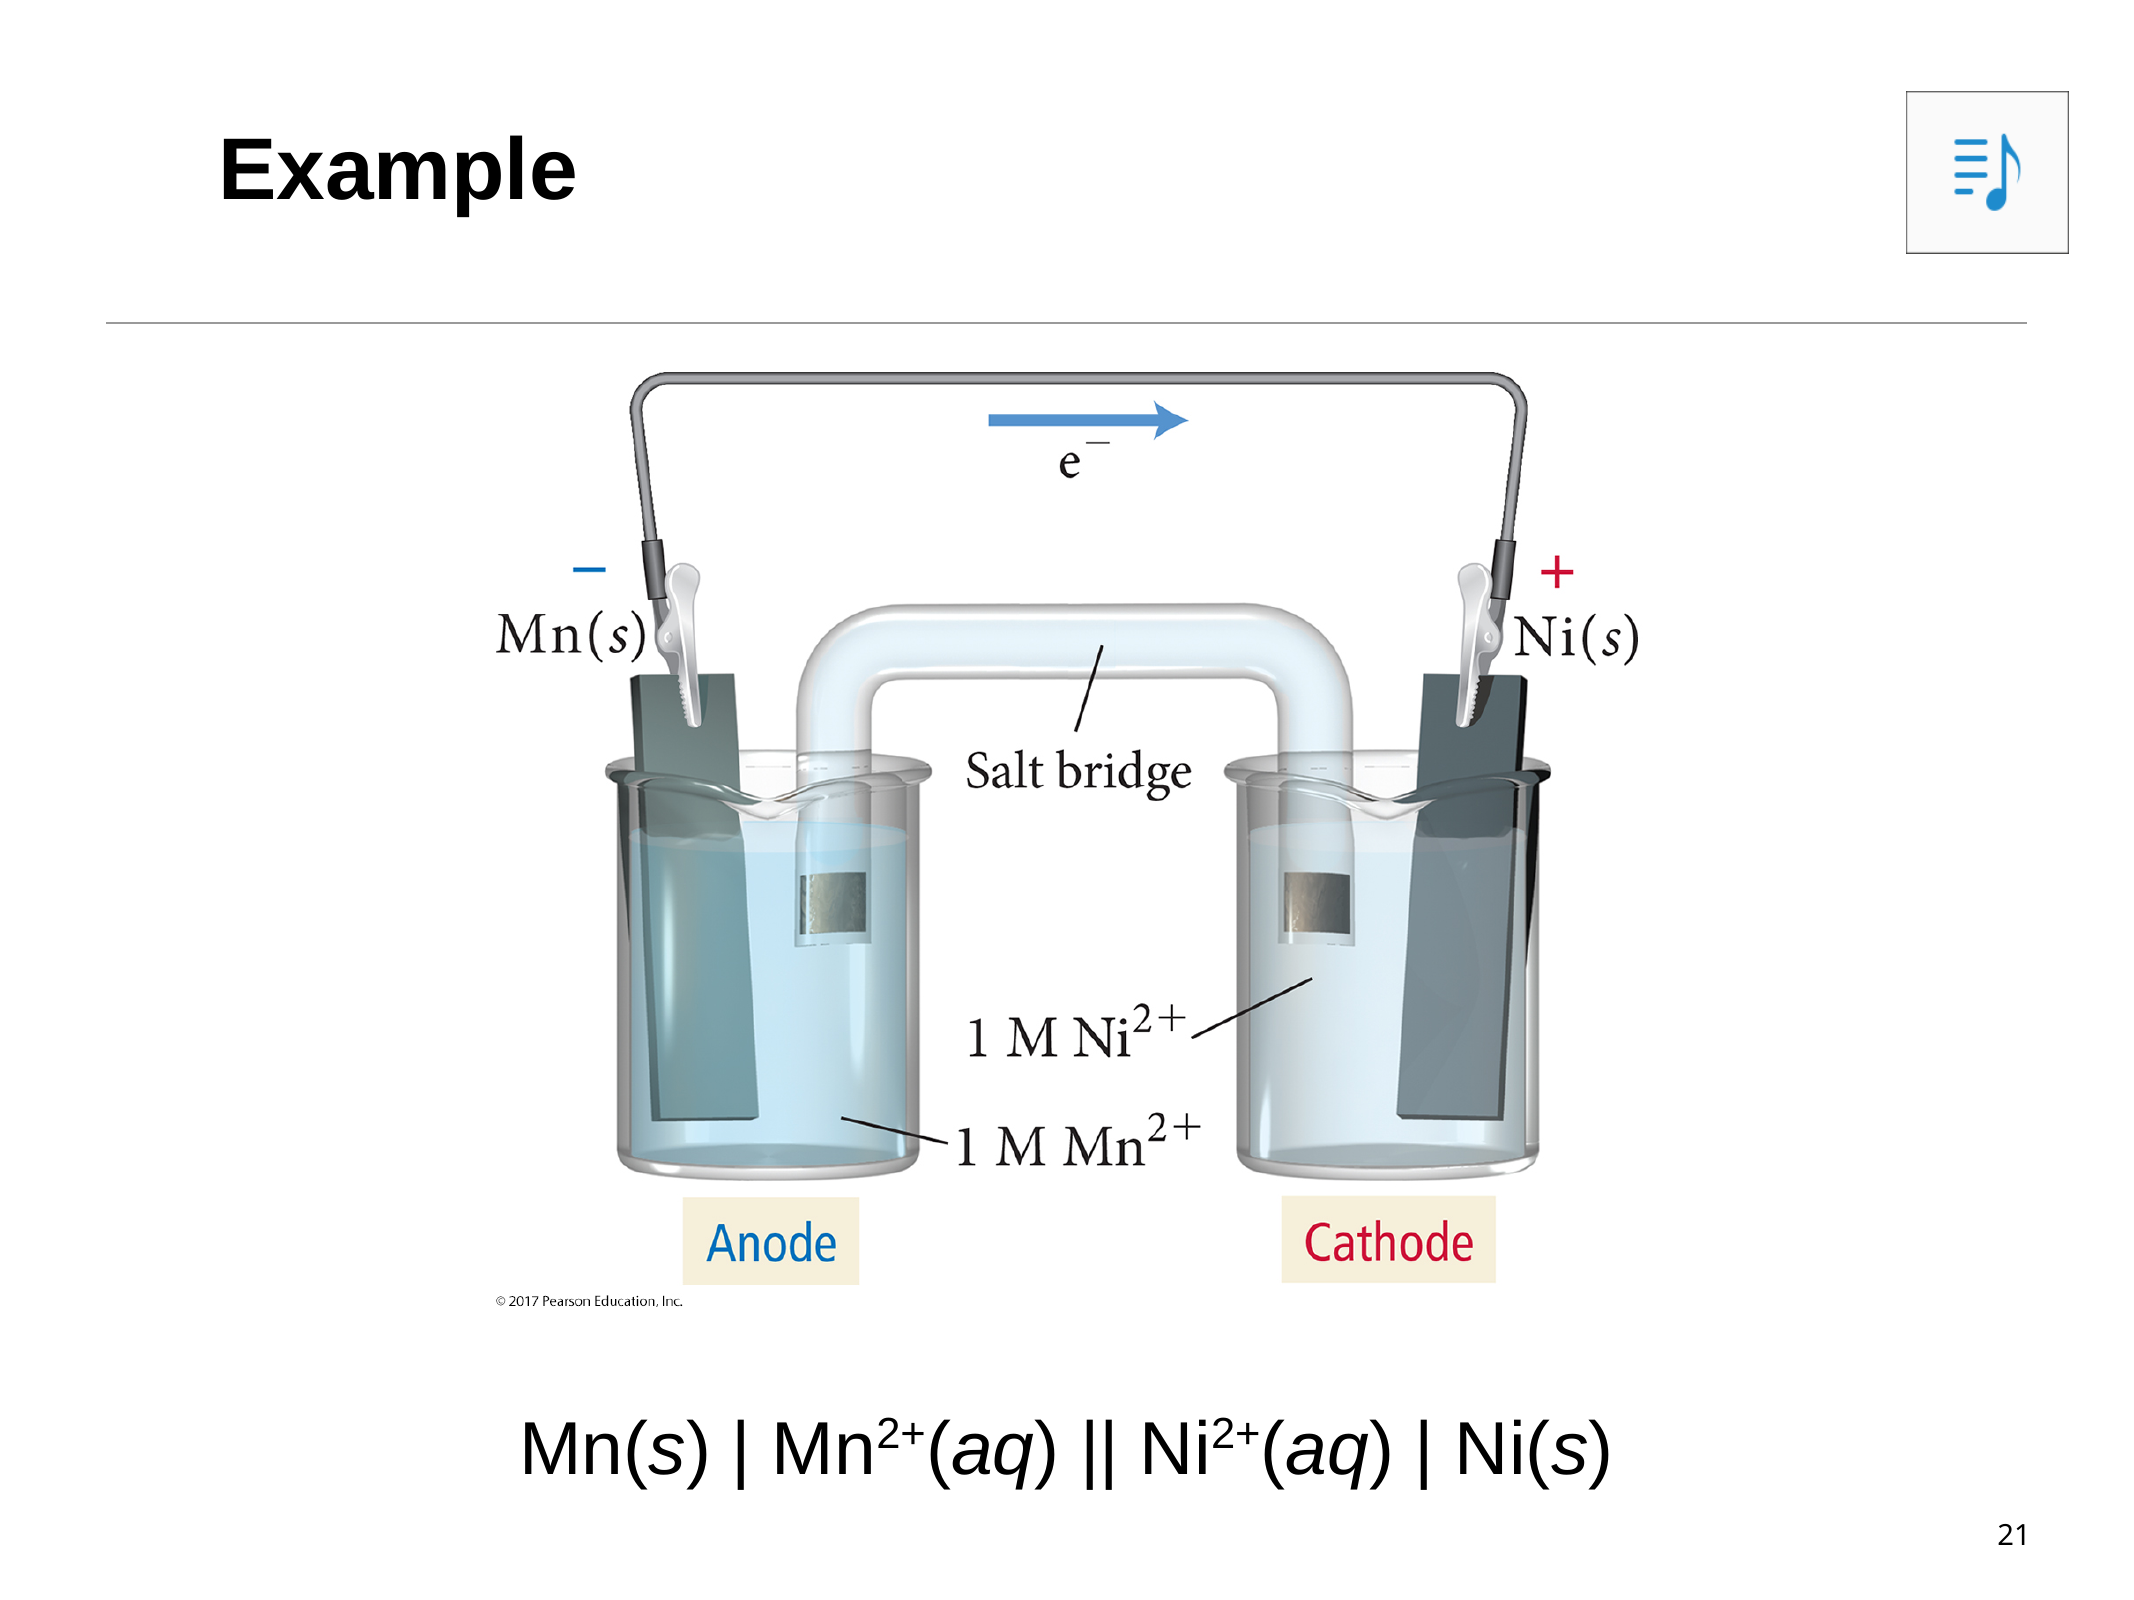

# Example
Mn(s) | Mn2+(aq) || Ni2+(aq) | Ni(s)
21